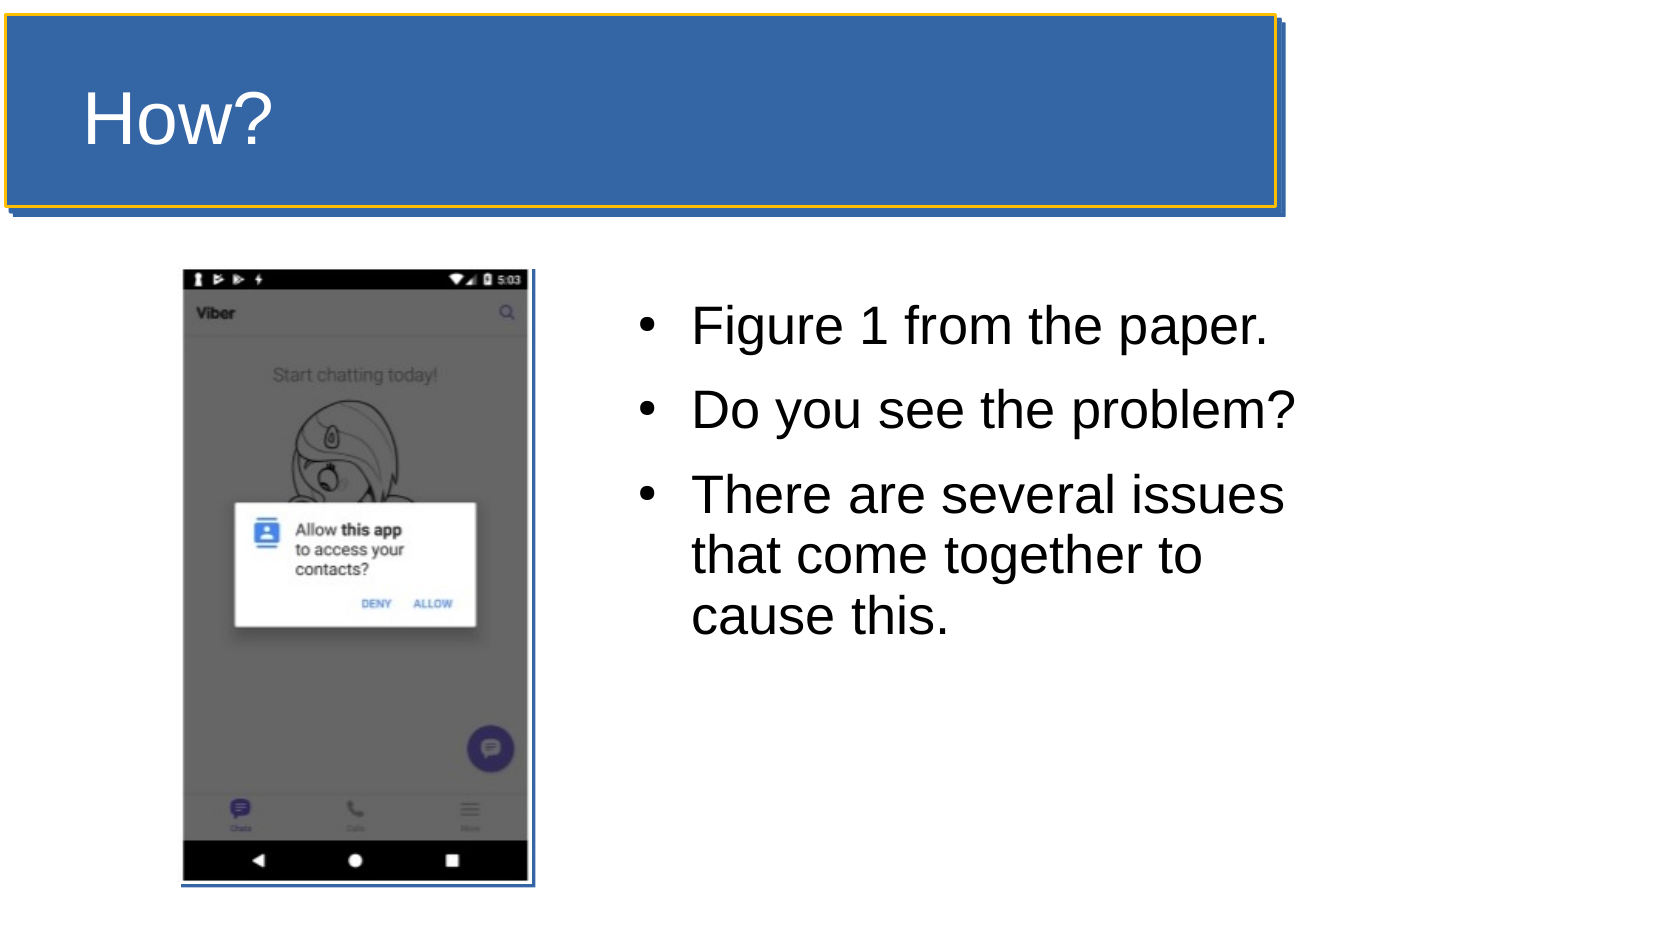

# How?
Figure 1 from the paper.
Do you see the problem?
There are several issues that come together to cause this.